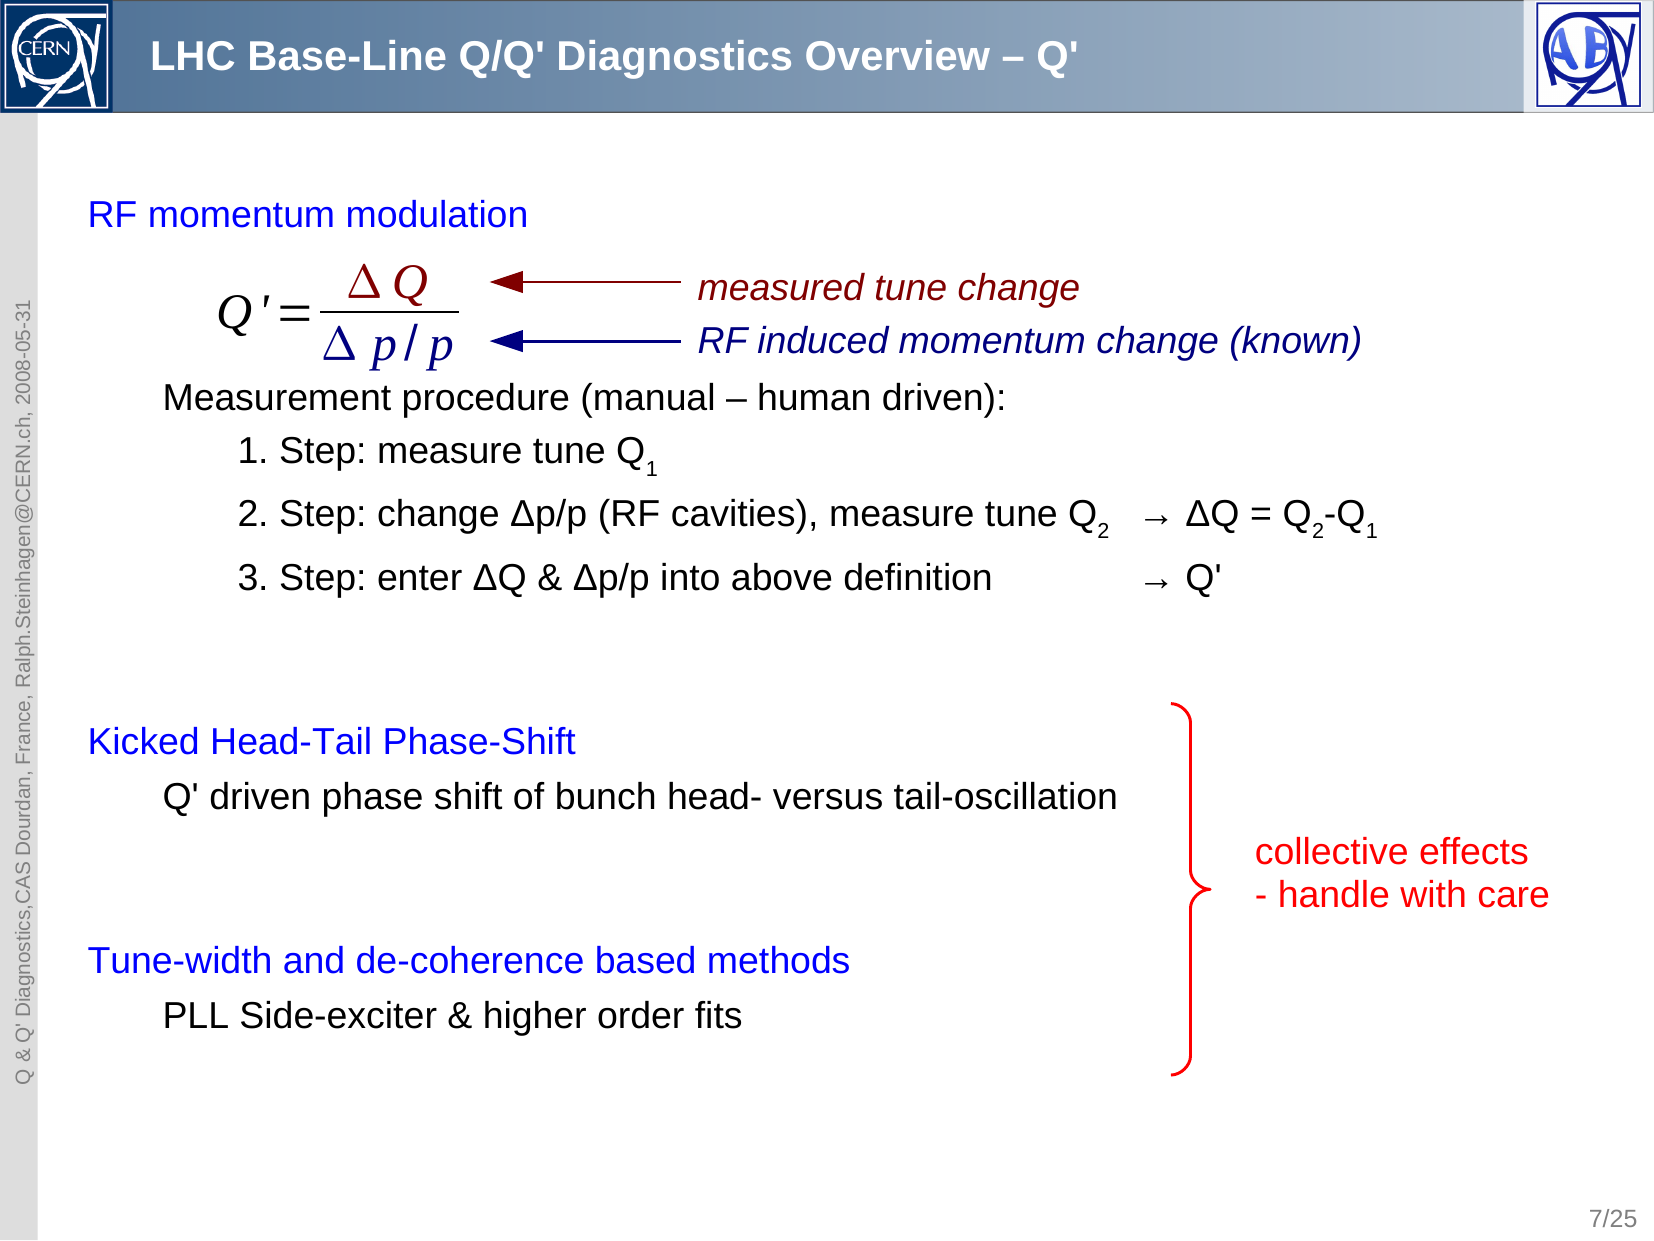

# LHC Base-Line Q/Q' Diagnostics Overview – Q'
RF momentum modulation
Measurement procedure (manual – human driven):
1. Step: measure tune Q1
2. Step: change Δp/p (RF cavities), measure tune Q2 	→ ΔQ = Q2-Q1
3. Step: enter ΔQ & Δp/p into above definition 	→ Q'
Kicked Head-Tail Phase-Shift
Q' driven phase shift of bunch head- versus tail-oscillation
Tune-width and de-coherence based methods
PLL Side-exciter & higher order fits
measured tune change
RF induced momentum change (known)
collective effects
- handle with care